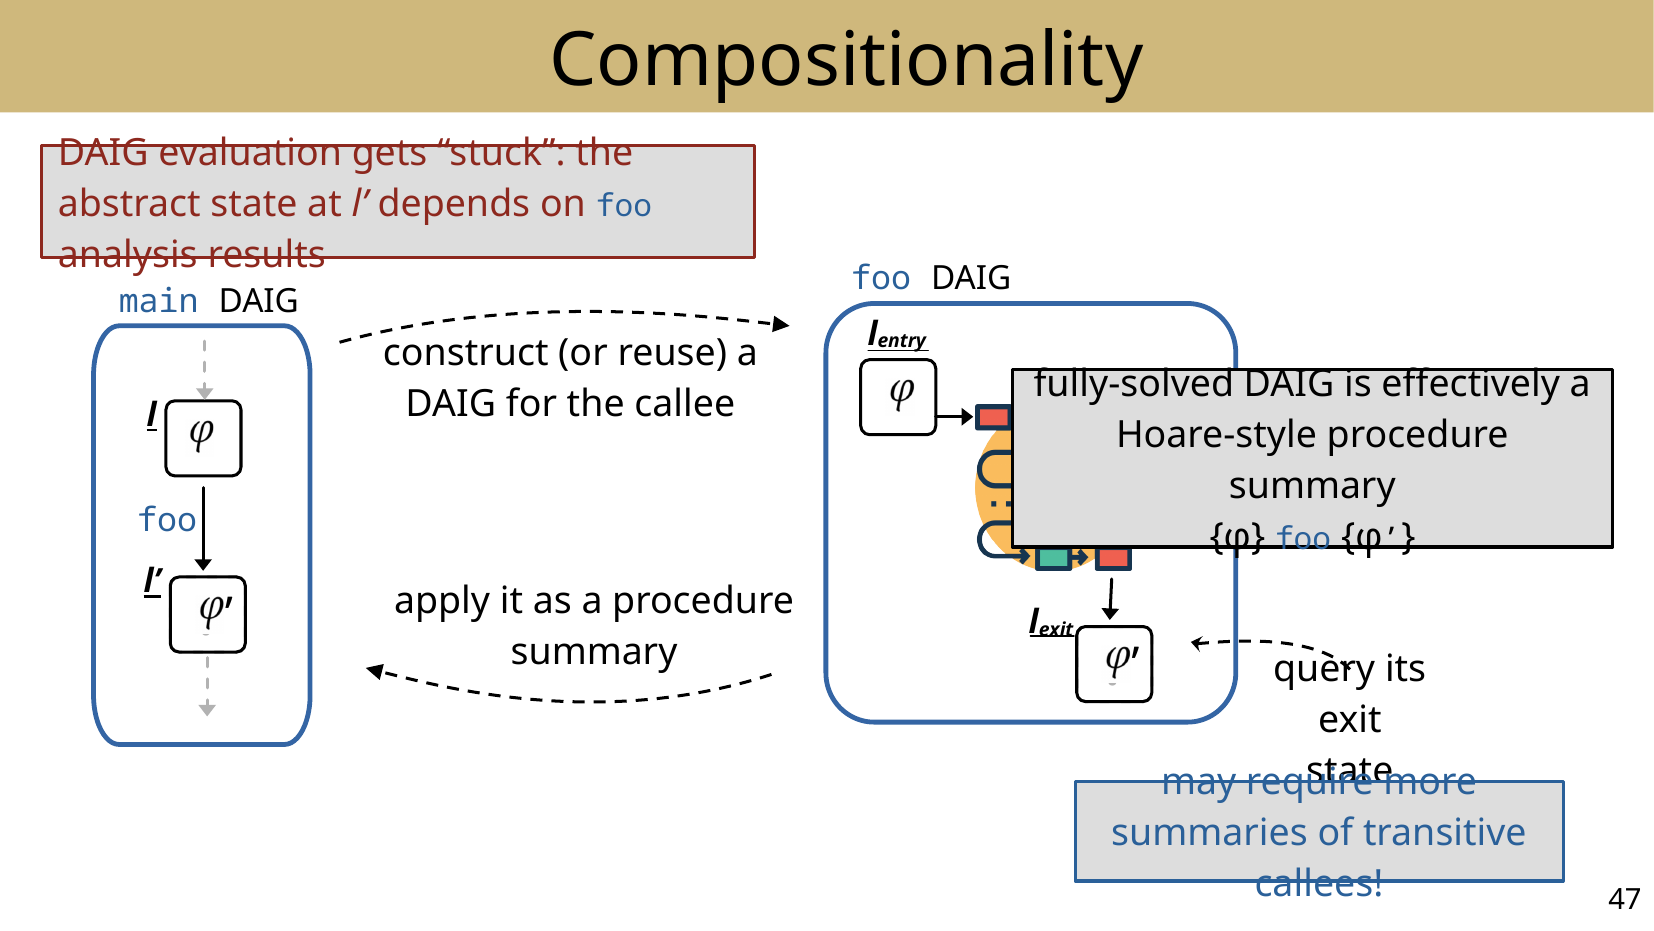

# Compositionality
DAIG evaluation gets “stuck”: the abstract state at l’ depends on foo analysis results
foo DAIG
main DAIG
lentry
construct (or reuse) a DAIG for the callee
fully-solved DAIG is effectively a Hoare-style procedure summary
{φ} foo {φ’}
l
foo
,
l’
apply it as a procedure summary
?
lexit
,
?
query its exit state
may require more summaries of transitive callees!
i.e. l’ in main depends on the summary of foo with procedure-entry state φ